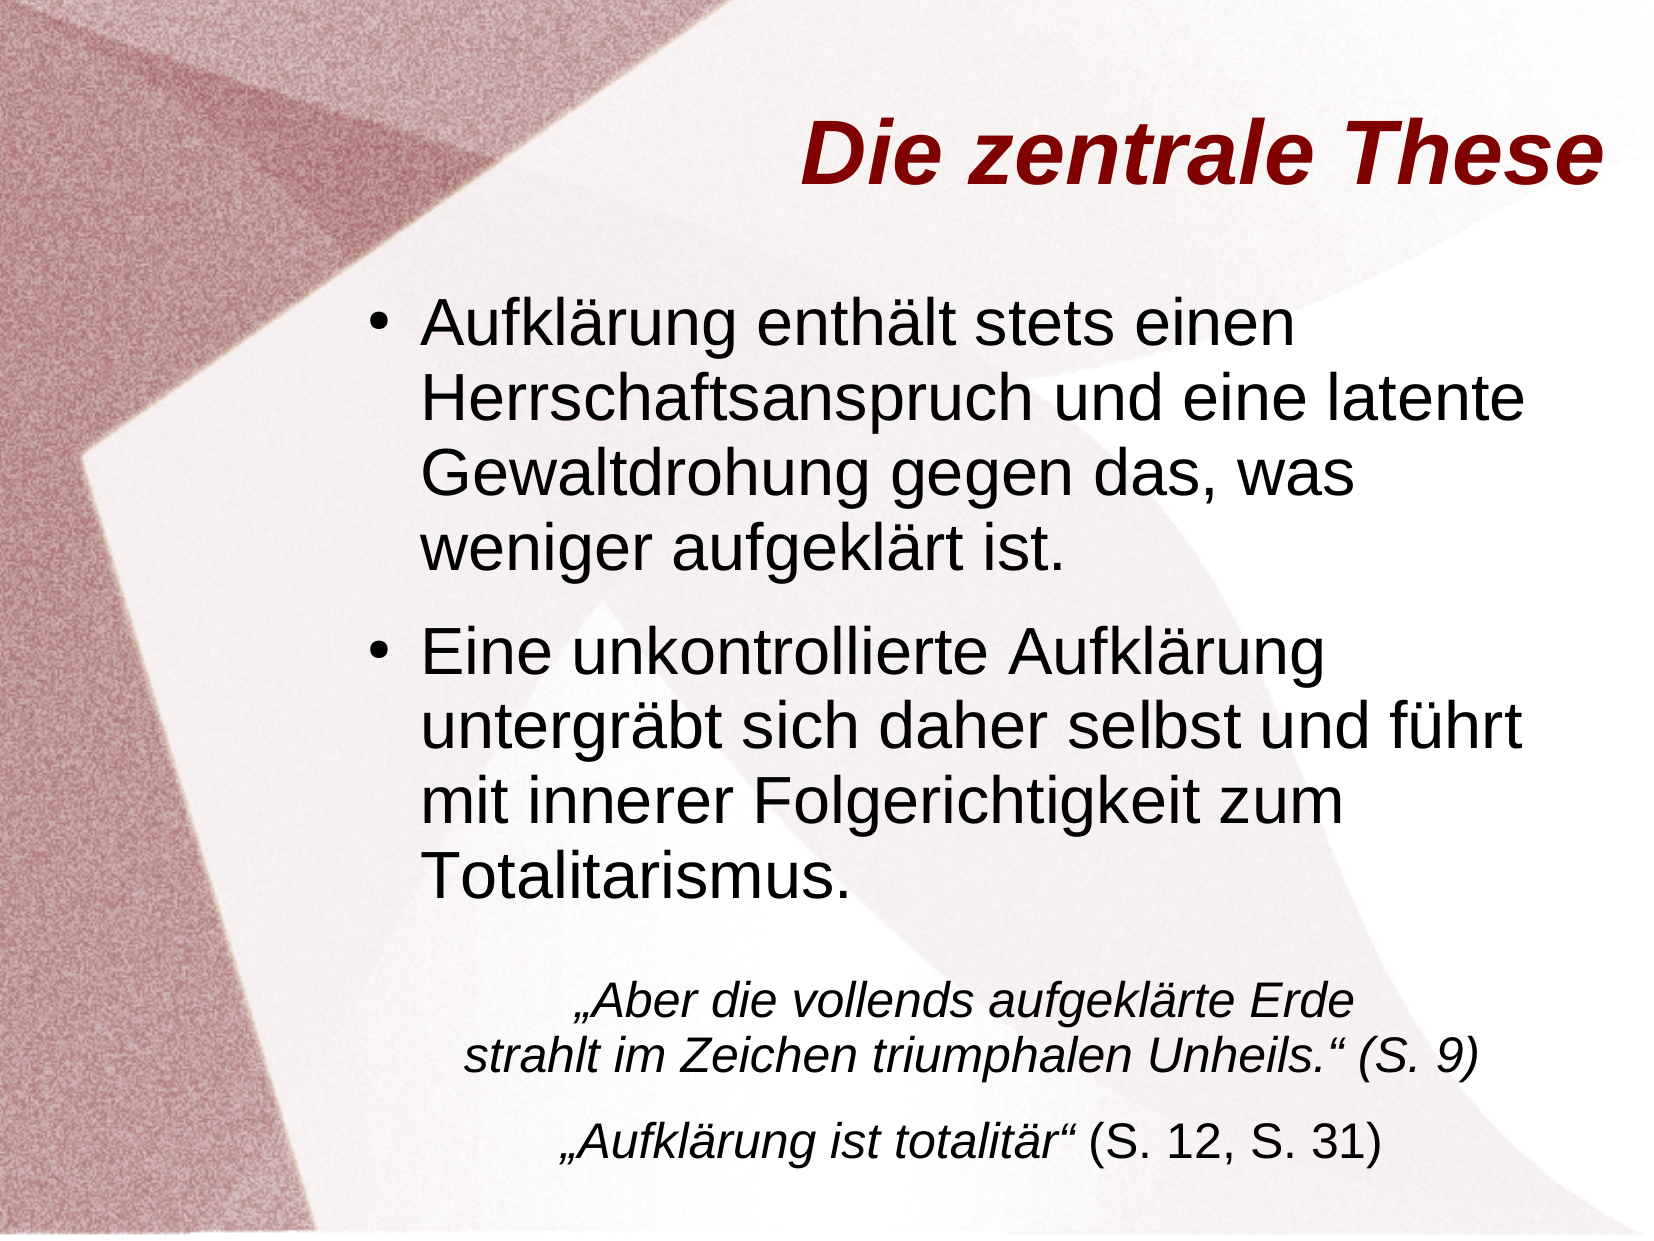

# Die zentrale These
Aufklärung enthält stets einen Herrschaftsanspruch und eine latente Gewaltdrohung gegen das, was weniger aufgeklärt ist.
Eine unkontrollierte Aufklärung untergräbt sich daher selbst und führt mit innerer Folgerichtigkeit zum Totalitarismus.
„Aber die vollends aufgeklärte Erde
strahlt im Zeichen triumphalen Unheils.“ (S. 9)
„Aufklärung ist totalitär“ (S. 12, S. 31)